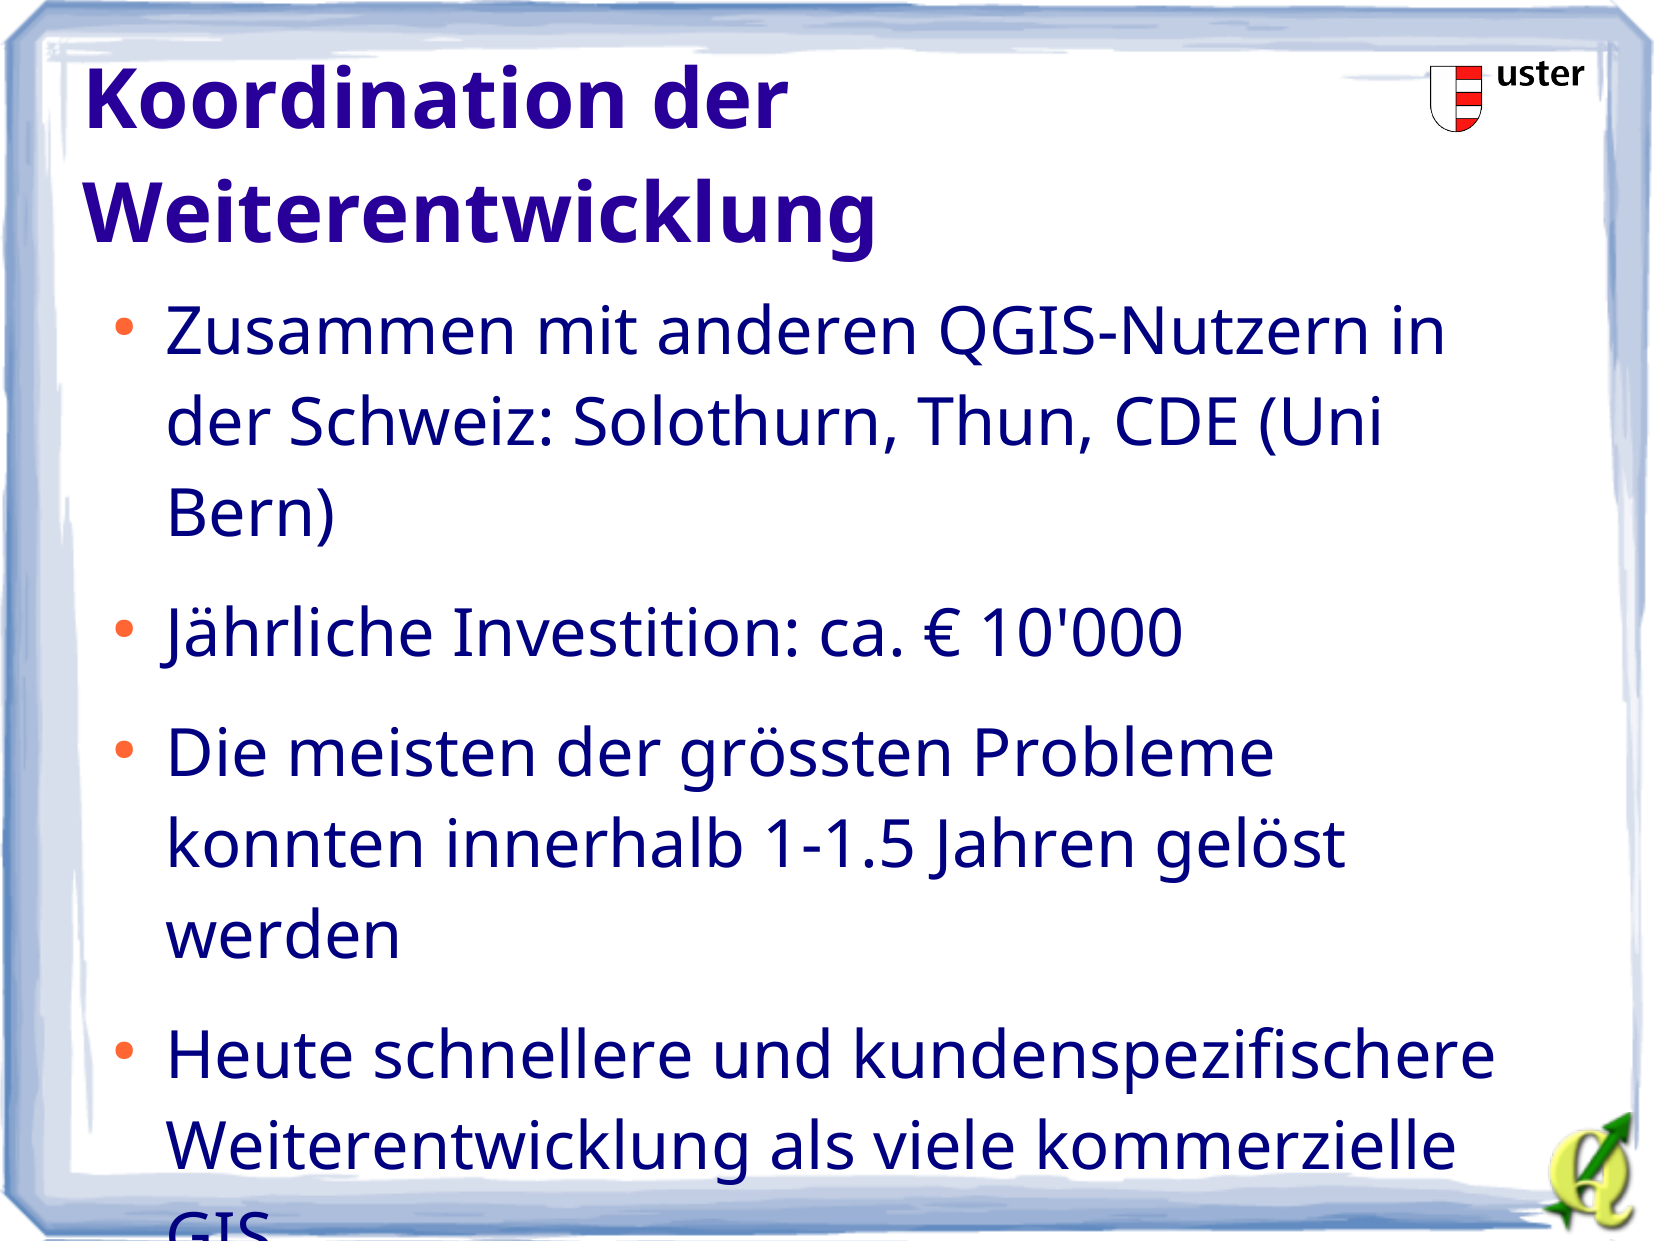

# Koordination der Weiterentwicklung
Zusammen mit anderen QGIS-Nutzern in der Schweiz: Solothurn, Thun, CDE (Uni Bern)
Jährliche Investition: ca. € 10'000
Die meisten der grössten Probleme konnten innerhalb 1-1.5 Jahren gelöst werden
Heute schnellere und kundenspezifischere Weiterentwicklung als viele kommerzielle GIS
Kommerzieller Support von Hugis und Norbit
Guter Community-Support über Mailinglisten